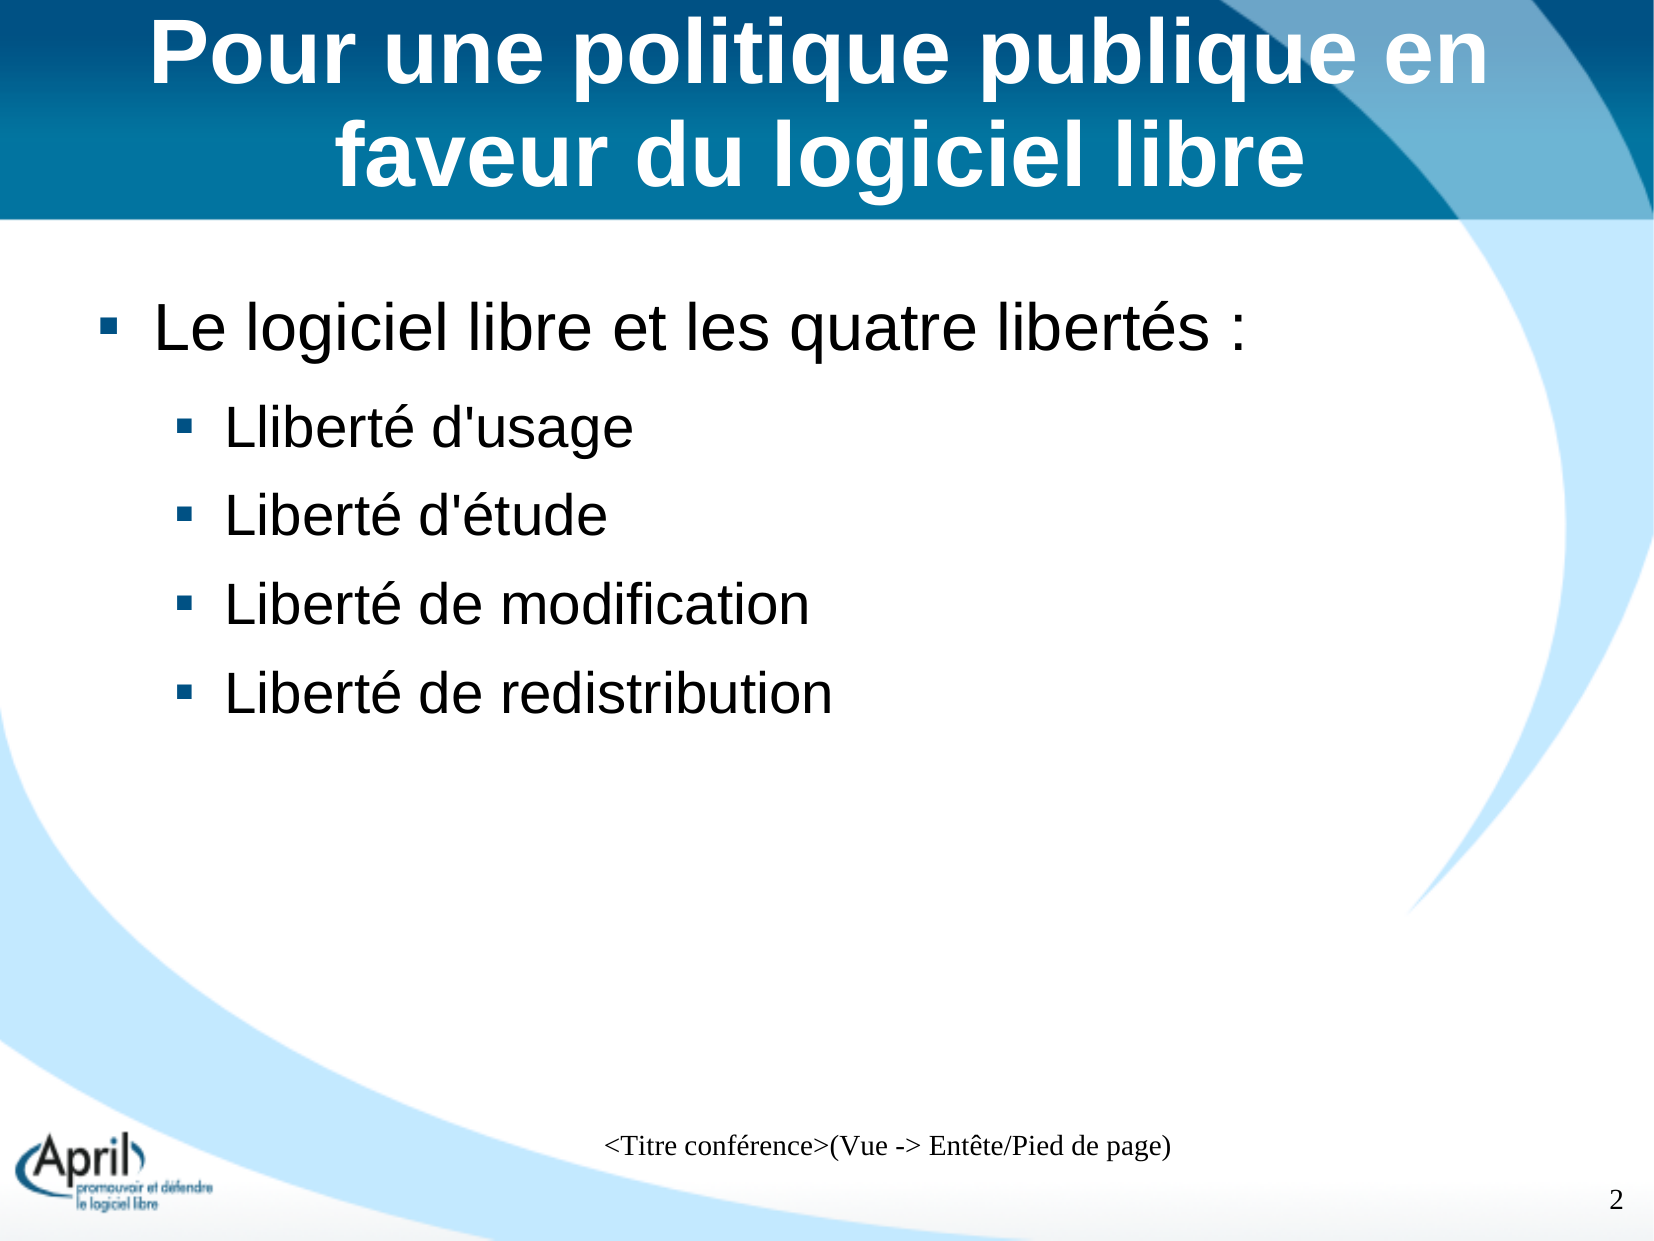

# Pour une politique publique en faveur du logiciel libre
Le logiciel libre et les quatre libertés :
Lliberté d'usage
Liberté d'étude
Liberté de modification
Liberté de redistribution
<Titre conférence>(Vue -> Entête/Pied de page)
2